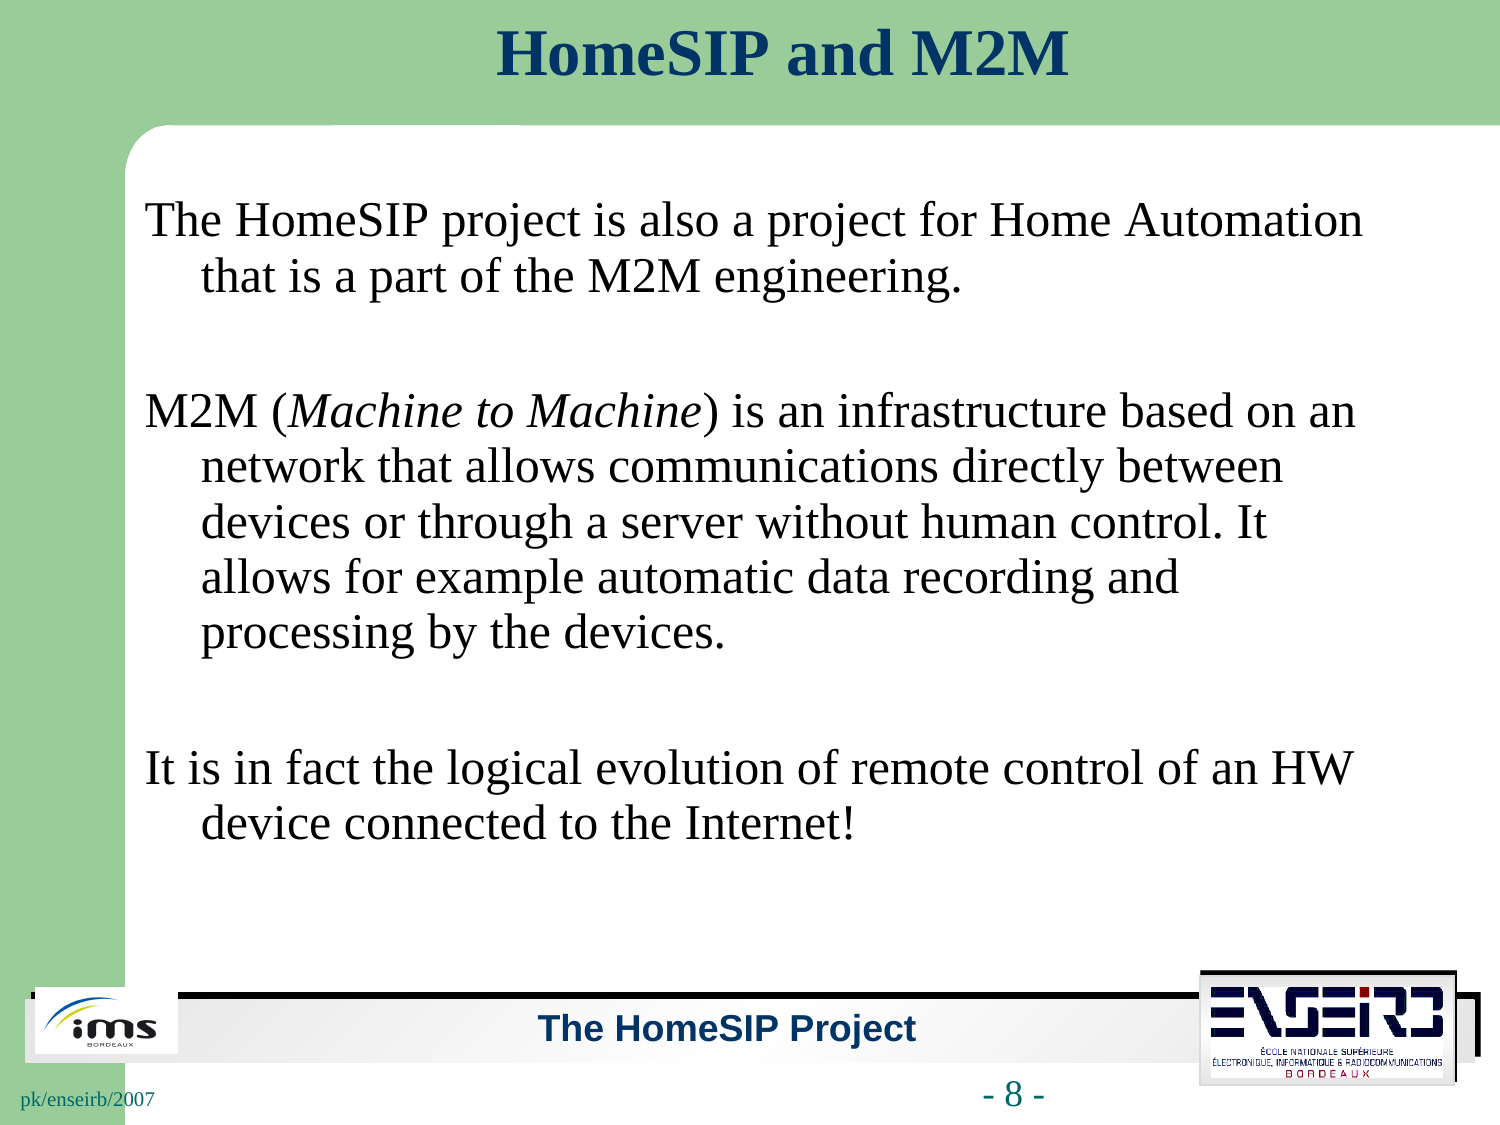

HomeSIP and M2M
The HomeSIP project is also a project for Home Automation that is a part of the M2M engineering.
M2M (Machine to Machine) is an infrastructure based on an network that allows communications directly between devices or through a server without human control. It allows for example automatic data recording and processing by the devices.
It is in fact the logical evolution of remote control of an HW device connected to the Internet!